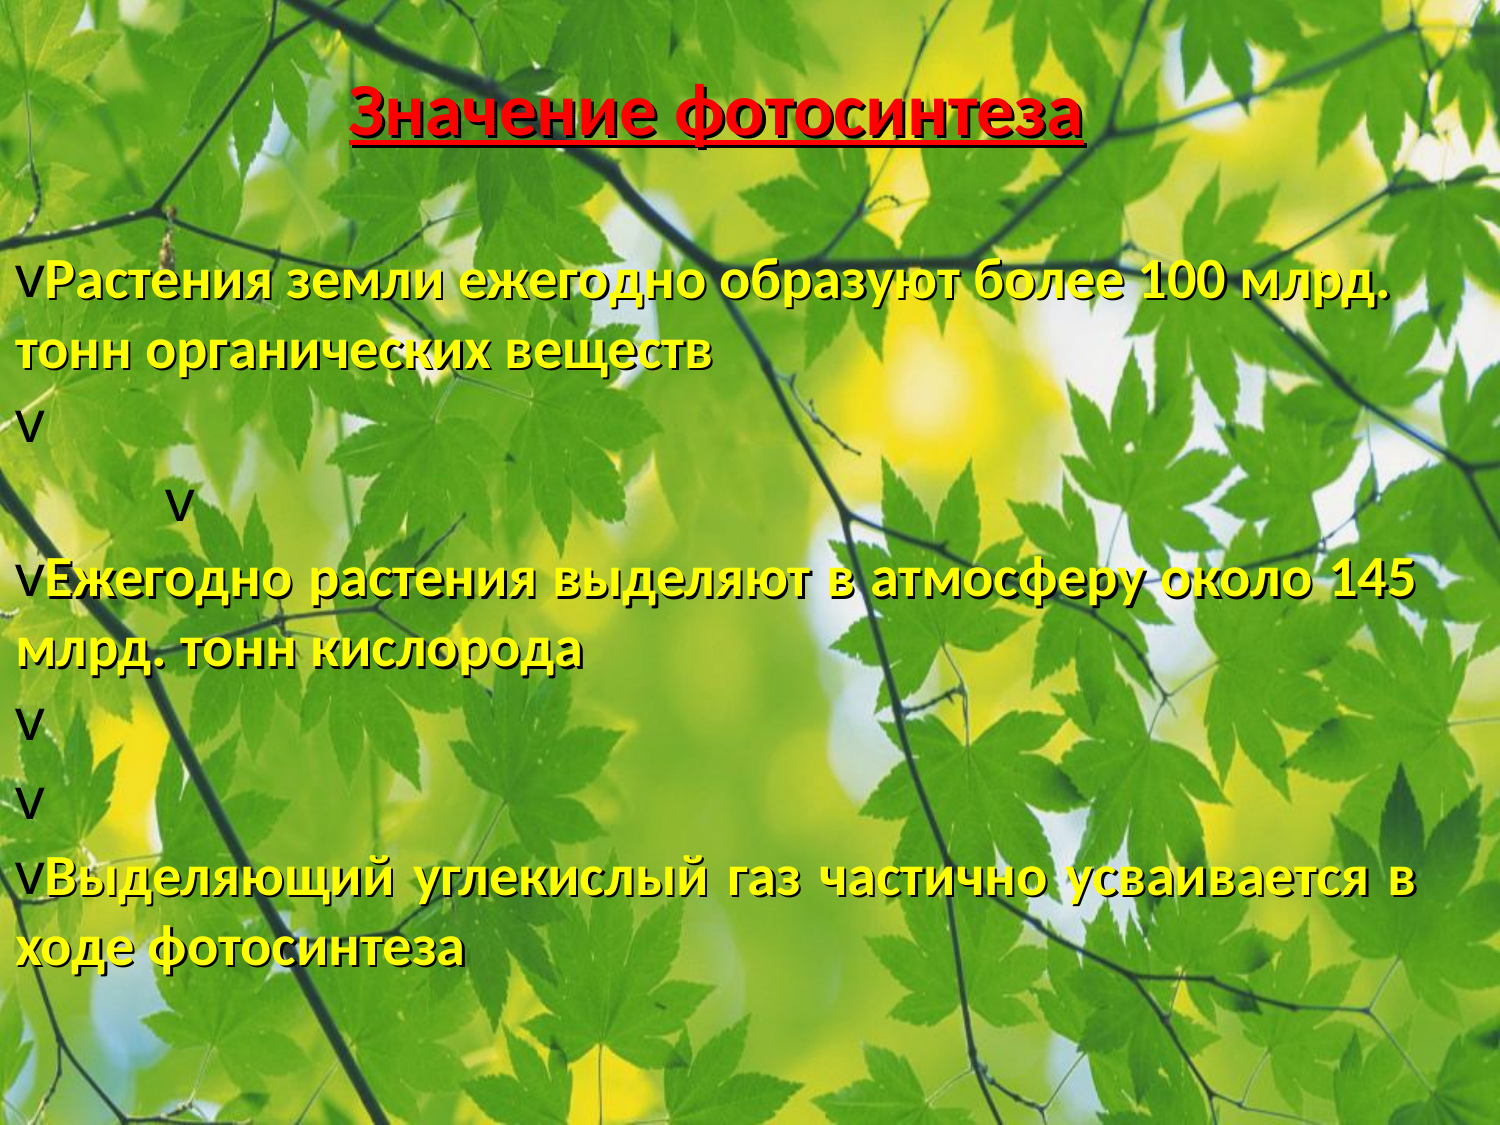

Значение фотосинтеза
Растения земли ежегодно образуют более 100 млрд. тонн органических веществ
Ежегодно растения выделяют в атмосферу около 145 млрд. тонн кислорода
Выделяющий углекислый газ частично усваивается в ходе фотосинтеза